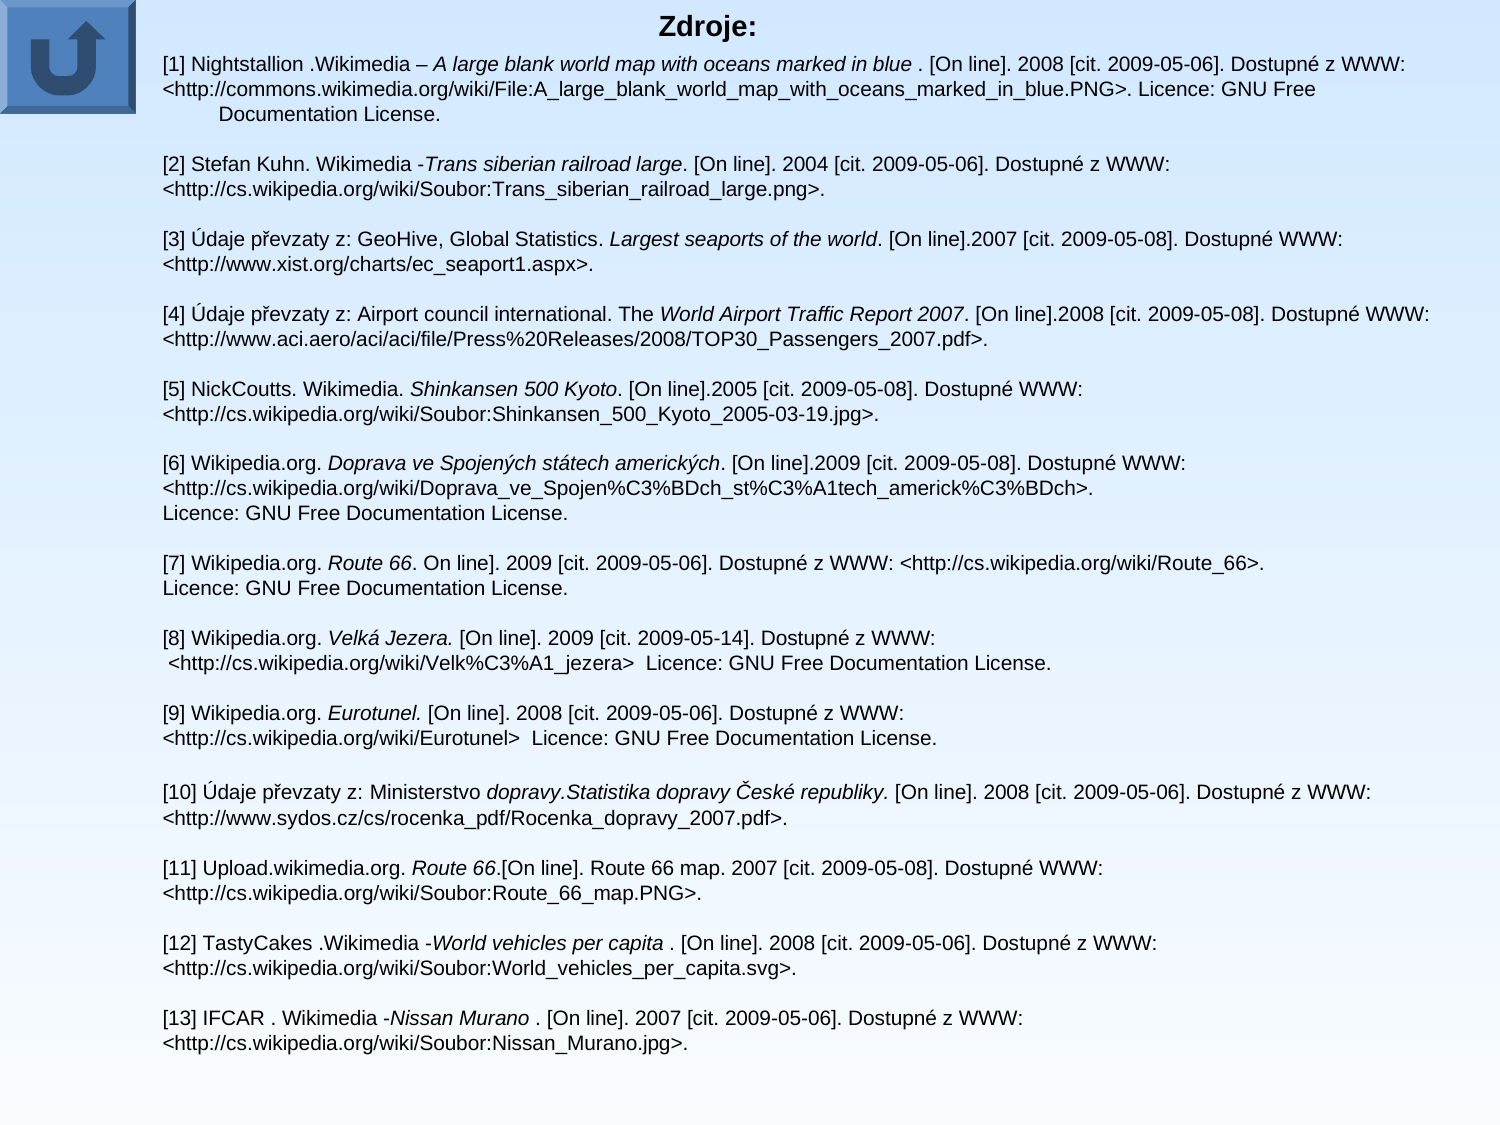

Zdroje:
[1] Nightstallion .Wikimedia – A large blank world map with oceans marked in blue . [On line]. 2008 [cit. 2009-05-06]. Dostupné z WWW:
<http://commons.wikimedia.org/wiki/File:A_large_blank_world_map_with_oceans_marked_in_blue.PNG>. Licence: GNU Free Documentation License.
[2] Stefan Kuhn. Wikimedia -Trans siberian railroad large. [On line]. 2004 [cit. 2009-05-06]. Dostupné z WWW:
<http://cs.wikipedia.org/wiki/Soubor:Trans_siberian_railroad_large.png>.
[3] Údaje převzaty z: GeoHive, Global Statistics. Largest seaports of the world. [On line].2007 [cit. 2009-05-08]. Dostupné WWW:
<http://www.xist.org/charts/ec_seaport1.aspx>.
[4] Údaje převzaty z: Airport council international. The World Airport Traffic Report 2007. [On line].2008 [cit. 2009-05-08]. Dostupné WWW:
<http://www.aci.aero/aci/aci/file/Press%20Releases/2008/TOP30_Passengers_2007.pdf>.
[5] NickCoutts. Wikimedia. Shinkansen 500 Kyoto. [On line].2005 [cit. 2009-05-08]. Dostupné WWW:
<http://cs.wikipedia.org/wiki/Soubor:Shinkansen_500_Kyoto_2005-03-19.jpg>.
[6] Wikipedia.org. Doprava ve Spojených státech amerických. [On line].2009 [cit. 2009-05-08]. Dostupné WWW:
<http://cs.wikipedia.org/wiki/Doprava_ve_Spojen%C3%BDch_st%C3%A1tech_americk%C3%BDch>.
Licence: GNU Free Documentation License.
[7] Wikipedia.org. Route 66. On line]. 2009 [cit. 2009-05-06]. Dostupné z WWW: <http://cs.wikipedia.org/wiki/Route_66>.
Licence: GNU Free Documentation License.
[8] Wikipedia.org. Velká Jezera. [On line]. 2009 [cit. 2009-05-14]. Dostupné z WWW:
 <http://cs.wikipedia.org/wiki/Velk%C3%A1_jezera> Licence: GNU Free Documentation License.
[9] Wikipedia.org. Eurotunel. [On line]. 2008 [cit. 2009-05-06]. Dostupné z WWW:
<http://cs.wikipedia.org/wiki/Eurotunel> Licence: GNU Free Documentation License.
[10] Údaje převzaty z: Ministerstvo dopravy.Statistika dopravy České republiky. [On line]. 2008 [cit. 2009-05-06]. Dostupné z WWW:
<http://www.sydos.cz/cs/rocenka_pdf/Rocenka_dopravy_2007.pdf>.
[11] Upload.wikimedia.org. Route 66.[On line]. Route 66 map. 2007 [cit. 2009-05-08]. Dostupné WWW:
<http://cs.wikipedia.org/wiki/Soubor:Route_66_map.PNG>.
[12] TastyCakes .Wikimedia -World vehicles per capita . [On line]. 2008 [cit. 2009-05-06]. Dostupné z WWW:
<http://cs.wikipedia.org/wiki/Soubor:World_vehicles_per_capita.svg>.
[13] IFCAR . Wikimedia -Nissan Murano . [On line]. 2007 [cit. 2009-05-06]. Dostupné z WWW:
<http://cs.wikipedia.org/wiki/Soubor:Nissan_Murano.jpg>.